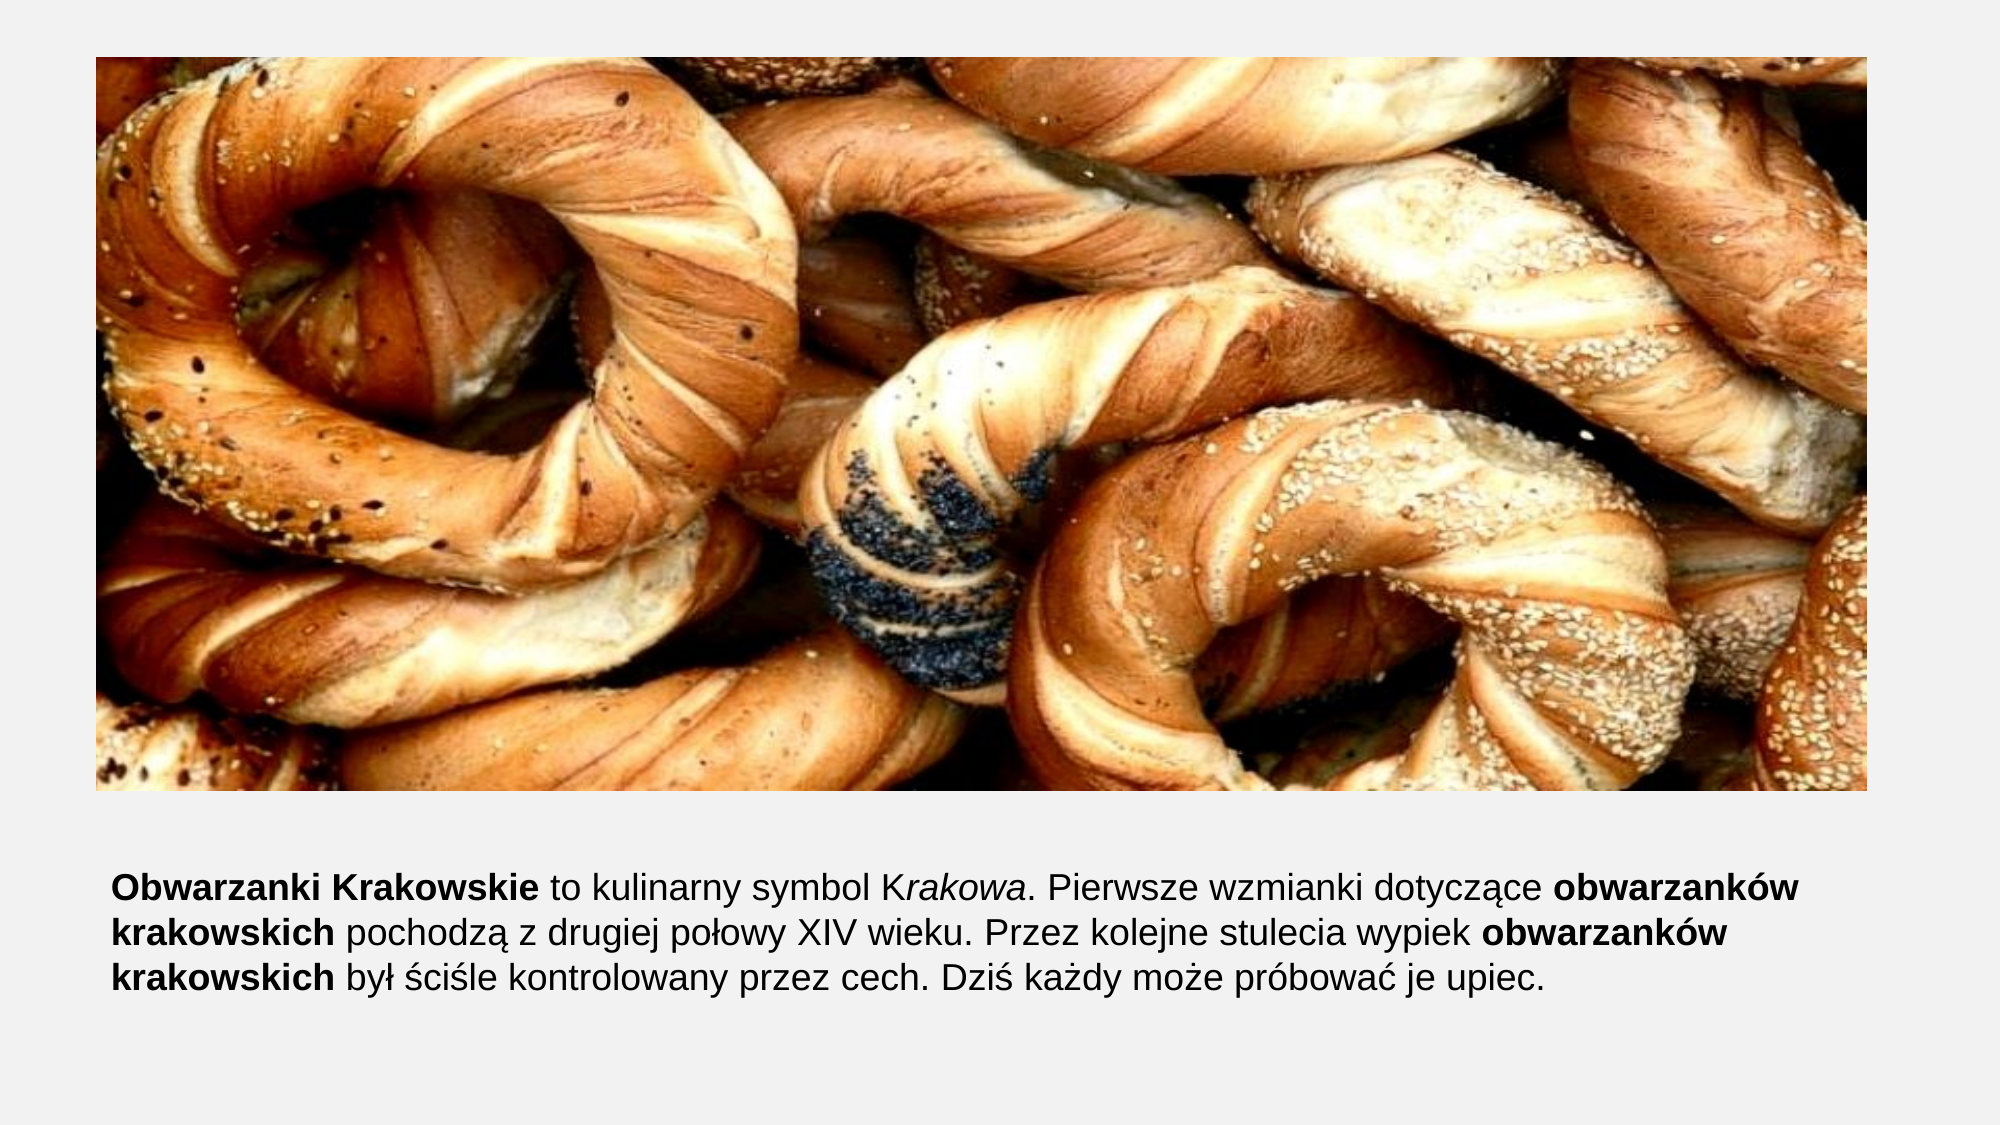

Obwarzanki Krakowskie to kulinarny symbol Krakowa. Pierwsze wzmianki dotyczące obwarzanków krakowskich pochodzą z drugiej połowy XIV wieku. Przez kolejne stulecia wypiek obwarzanków krakowskich był ściśle kontrolowany przez cech. Dziś każdy może próbować je upiec.